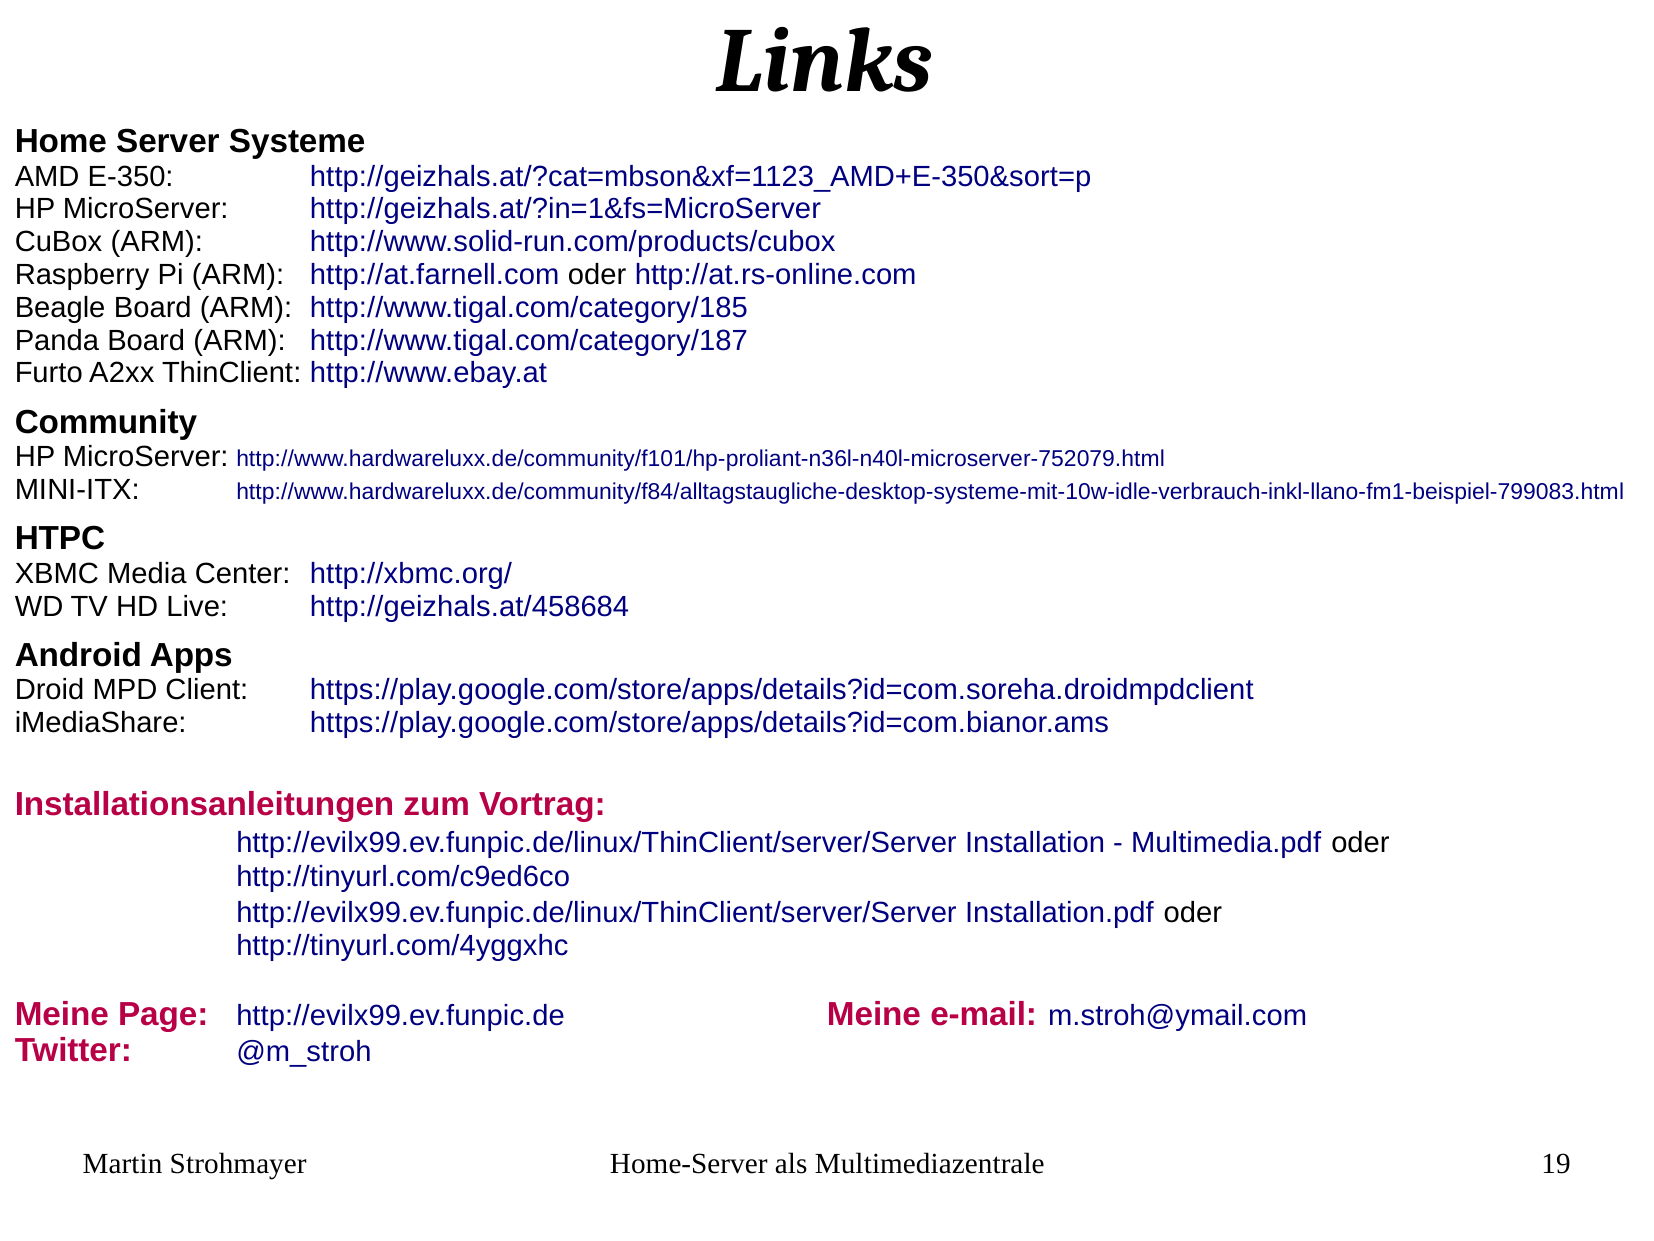

# Links
Home Server Systeme
AMD E-350:		http://geizhals.at/?cat=mbson&xf=1123_AMD+E-350&sort=p
HP MicroServer:		http://geizhals.at/?in=1&fs=MicroServer
CuBox (ARM):		http://www.solid-run.com/products/cubox
Raspberry Pi (ARM):	http://at.farnell.com oder http://at.rs-online.com
Beagle Board (ARM):	http://www.tigal.com/category/185
Panda Board (ARM):	http://www.tigal.com/category/187
Furto A2xx ThinClient:	http://www.ebay.at
Community
HP MicroServer:	http://www.hardwareluxx.de/community/f101/hp-proliant-n36l-n40l-microserver-752079.html
MINI-ITX: 		http://www.hardwareluxx.de/community/f84/alltagstaugliche-desktop-systeme-mit-10w-idle-verbrauch-inkl-llano-fm1-beispiel-799083.html
HTPC
XBMC Media Center:	http://xbmc.org/
WD TV HD Live:		http://geizhals.at/458684
Android Apps
Droid MPD Client:	https://play.google.com/store/apps/details?id=com.soreha.droidmpdclient
iMediaShare:		https://play.google.com/store/apps/details?id=com.bianor.ams
Installationsanleitungen zum Vortrag:
			http://evilx99.ev.funpic.de/linux/ThinClient/server/Server Installation - Multimedia.pdf oder
			http://tinyurl.com/c9ed6co
			http://evilx99.ev.funpic.de/linux/ThinClient/server/Server Installation.pdf oder
			http://tinyurl.com/4yggxhc
Meine Page:	http://evilx99.ev.funpic.de 				Meine e-mail: 	m.stroh@ymail.com
Twitter:		@m_stroh
Martin Strohmayer
Home-Server als Multimediazentrale
19